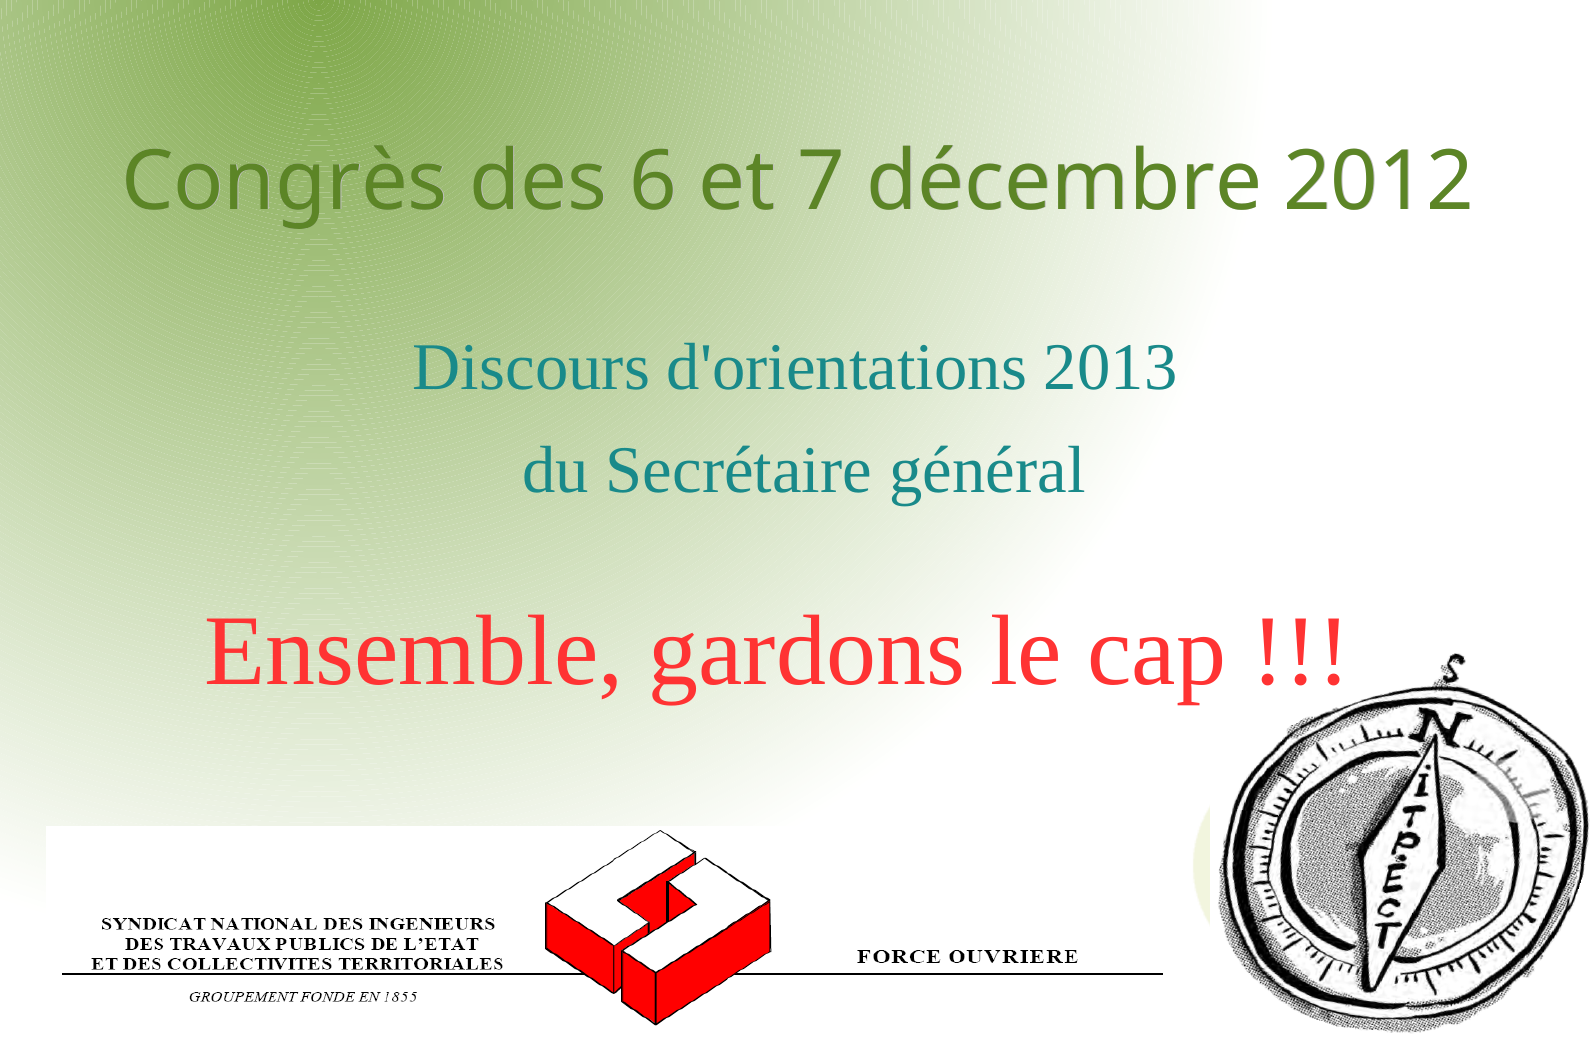

# Congrès des 6 et 7 décembre 2012
Discours d'orientations 2013
du Secrétaire général
Ensemble, gardons le cap !!!